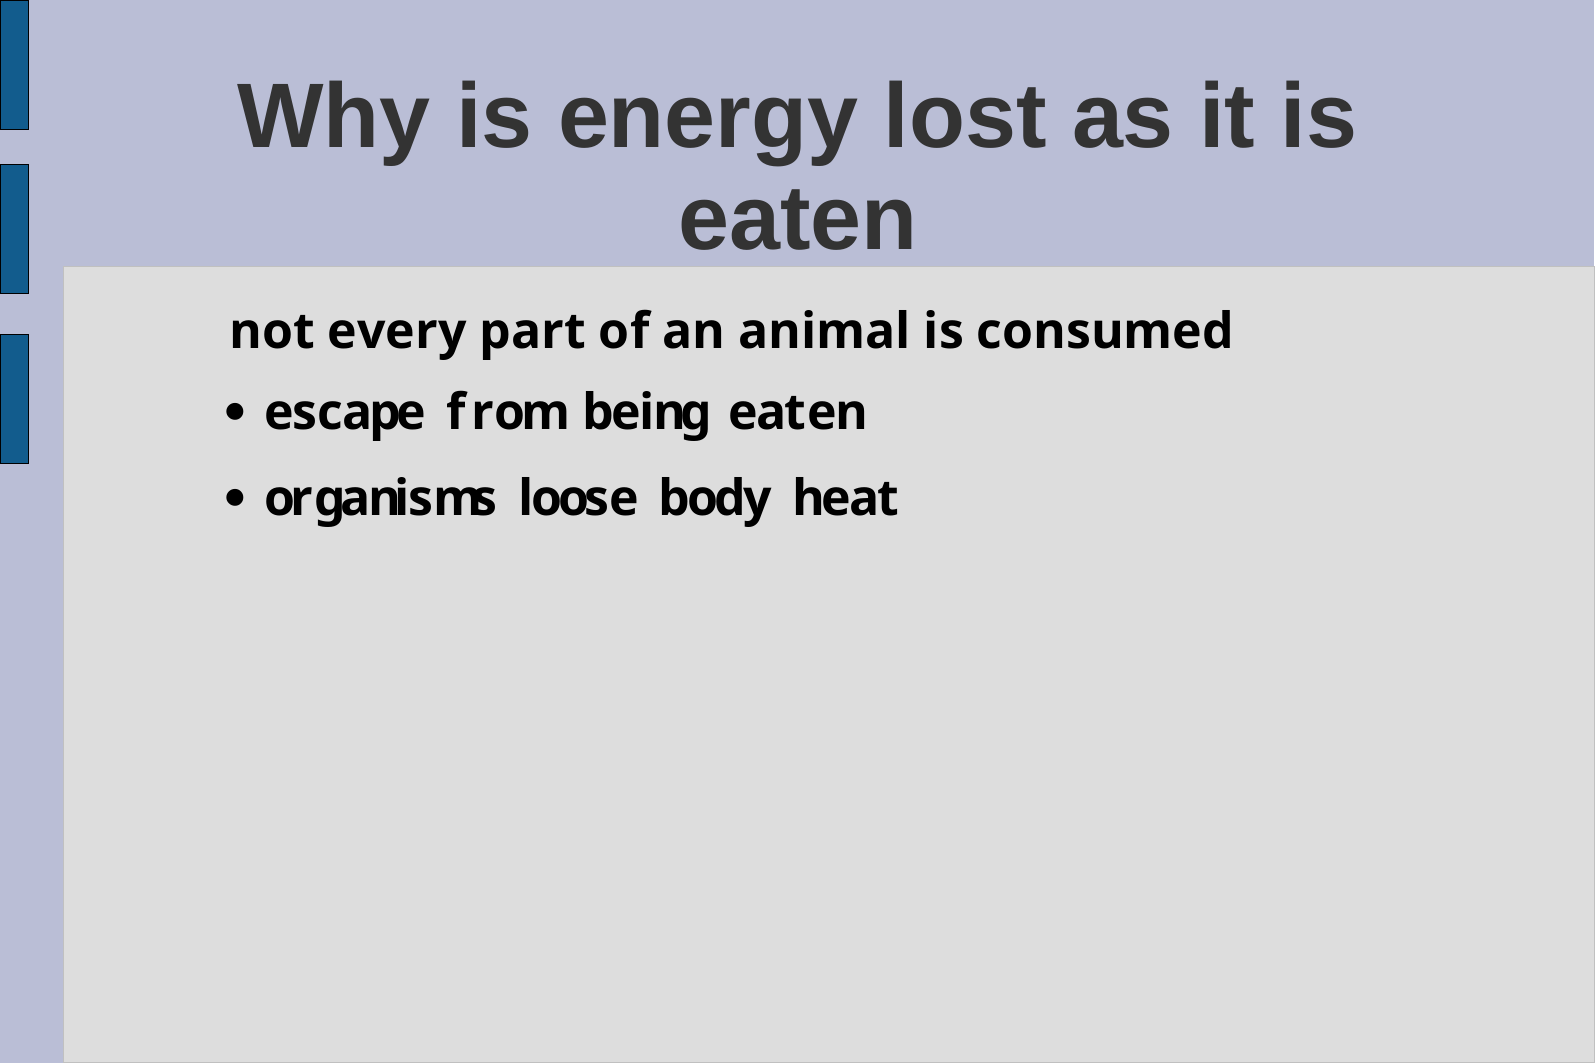

# Why is energy lost as it is eaten
not every part of an animal is consumed